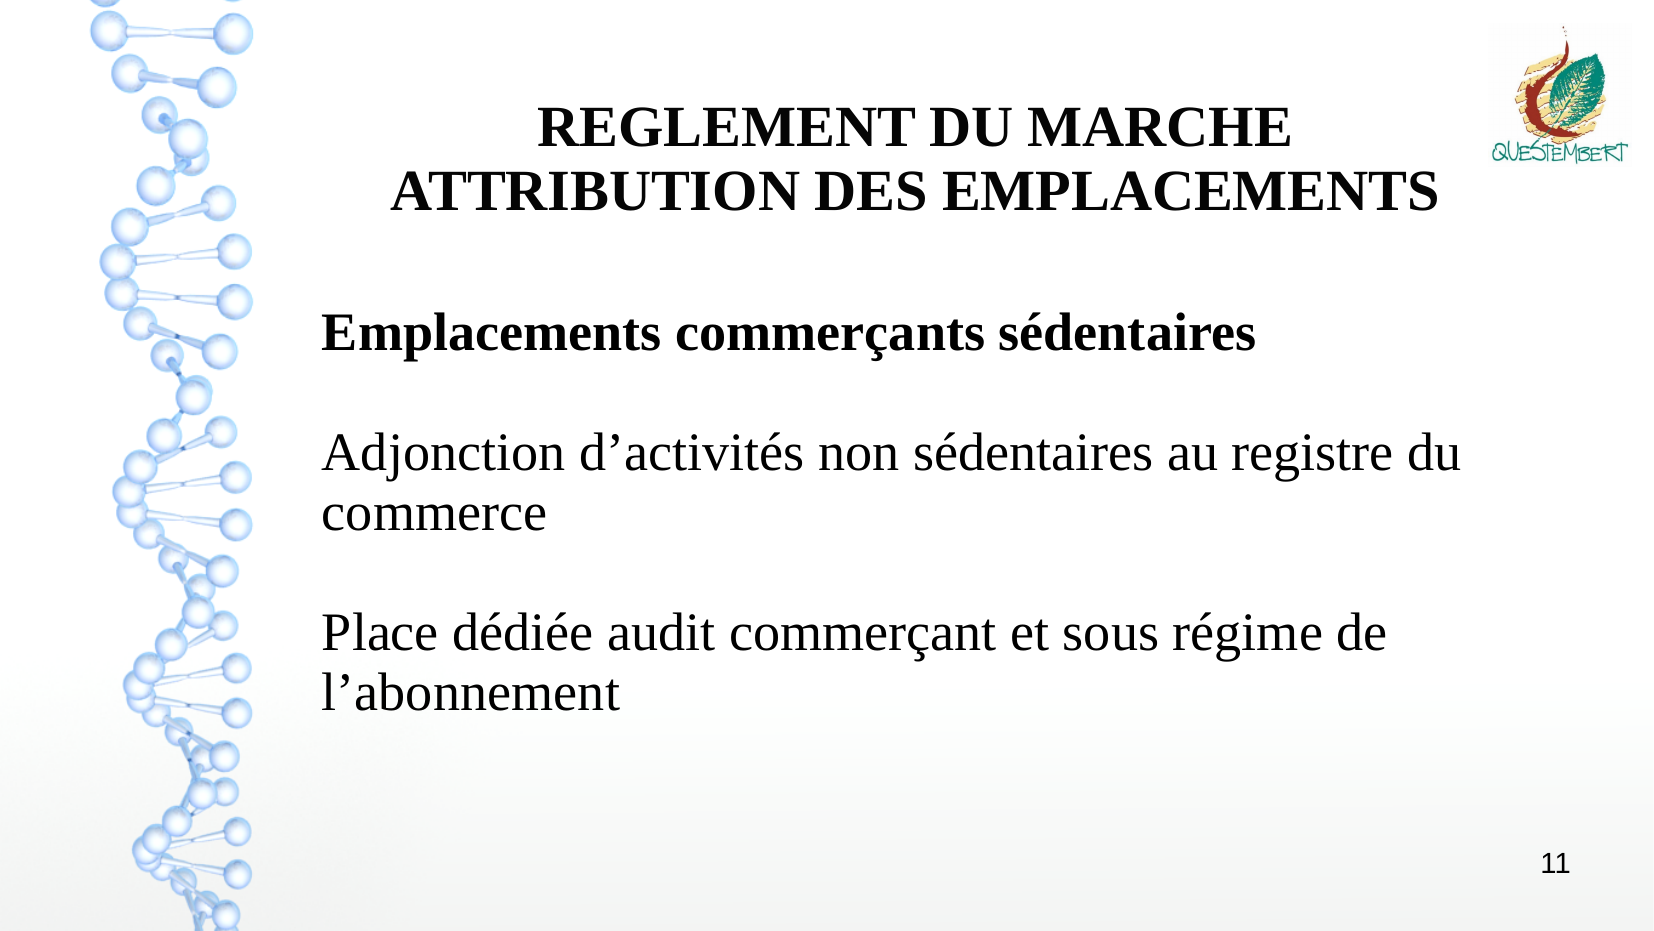

# REGLEMENT DU MARCHE ATTRIBUTION DES EMPLACEMENTS
Emplacements commerçants sédentaires
Adjonction d’activités non sédentaires au registre du commerce
Place dédiée audit commerçant et sous régime de l’abonnement
11